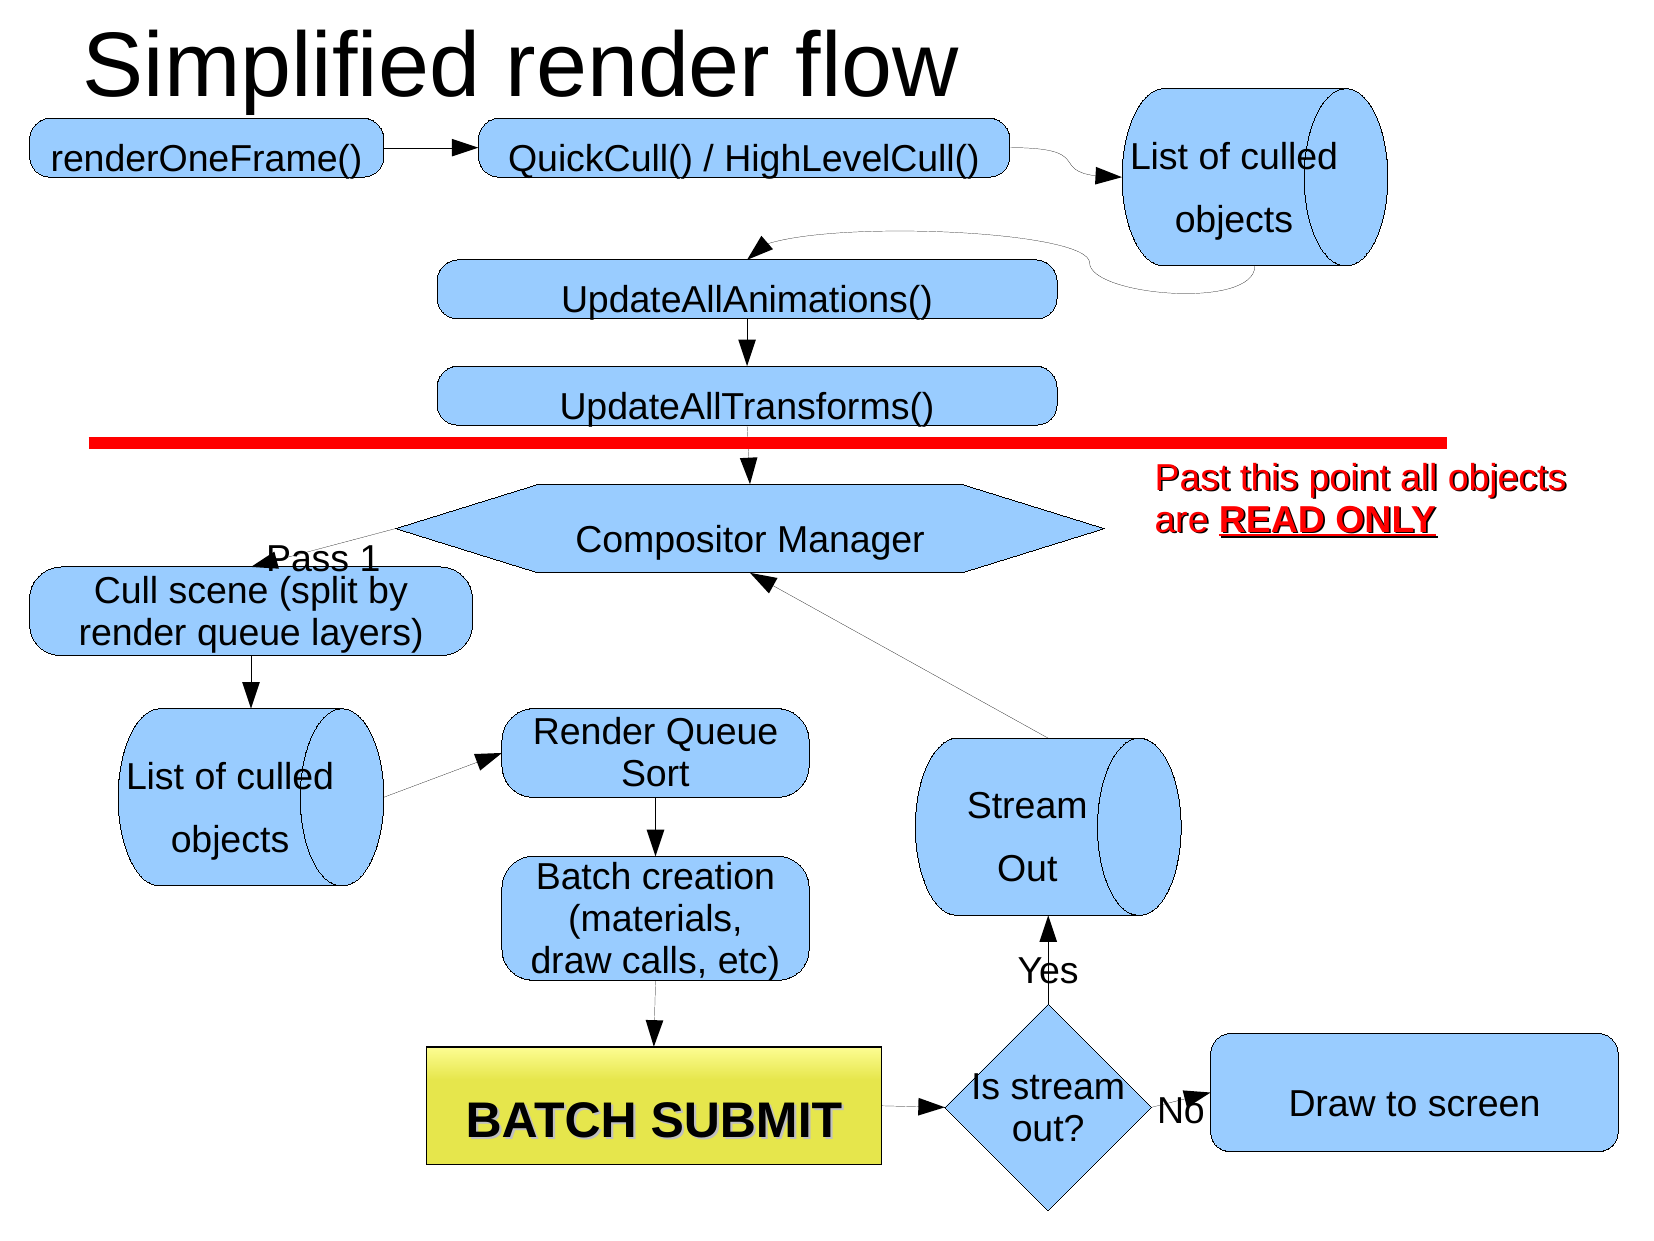

# Simplified render flow
List of culled
objects
renderOneFrame()
QuickCull() / HighLevelCull()
UpdateAllAnimations()
UpdateAllTransforms()
Past this point all objects are READ ONLY
Compositor Manager
Cull scene (split by render queue layers)
List of culled
objects
Render Queue Sort
Stream
Out
Batch creation (materials, draw calls, etc)
Is stream
out?
Draw to screen
BATCH SUBMIT